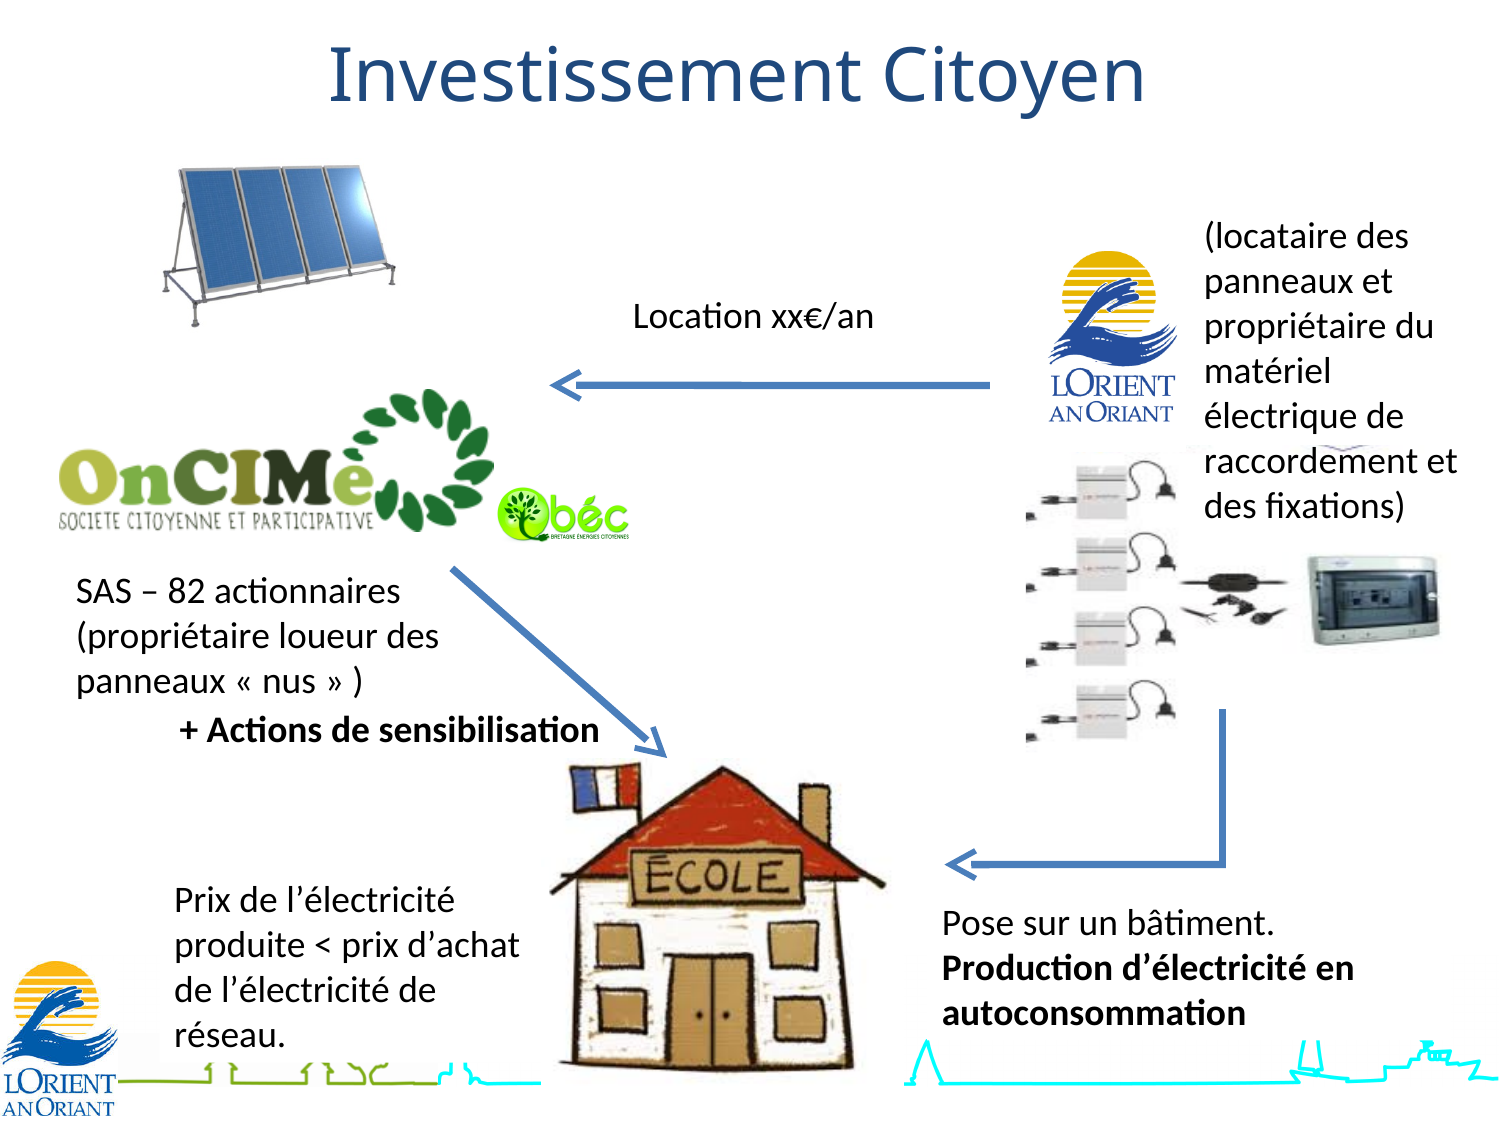

Investissement Citoyen
(locataire des panneaux et
propriétaire du matériel électrique de raccordement et des fixations)
Location xx€/an
SAS – 82 actionnaires (propriétaire loueur des panneaux « nus » )
+ Actions de sensibilisation
Prix de l’électricité produite < prix d’achat de l’électricité de réseau.
Pose sur un bâtiment. Production d’électricité en autoconsommation